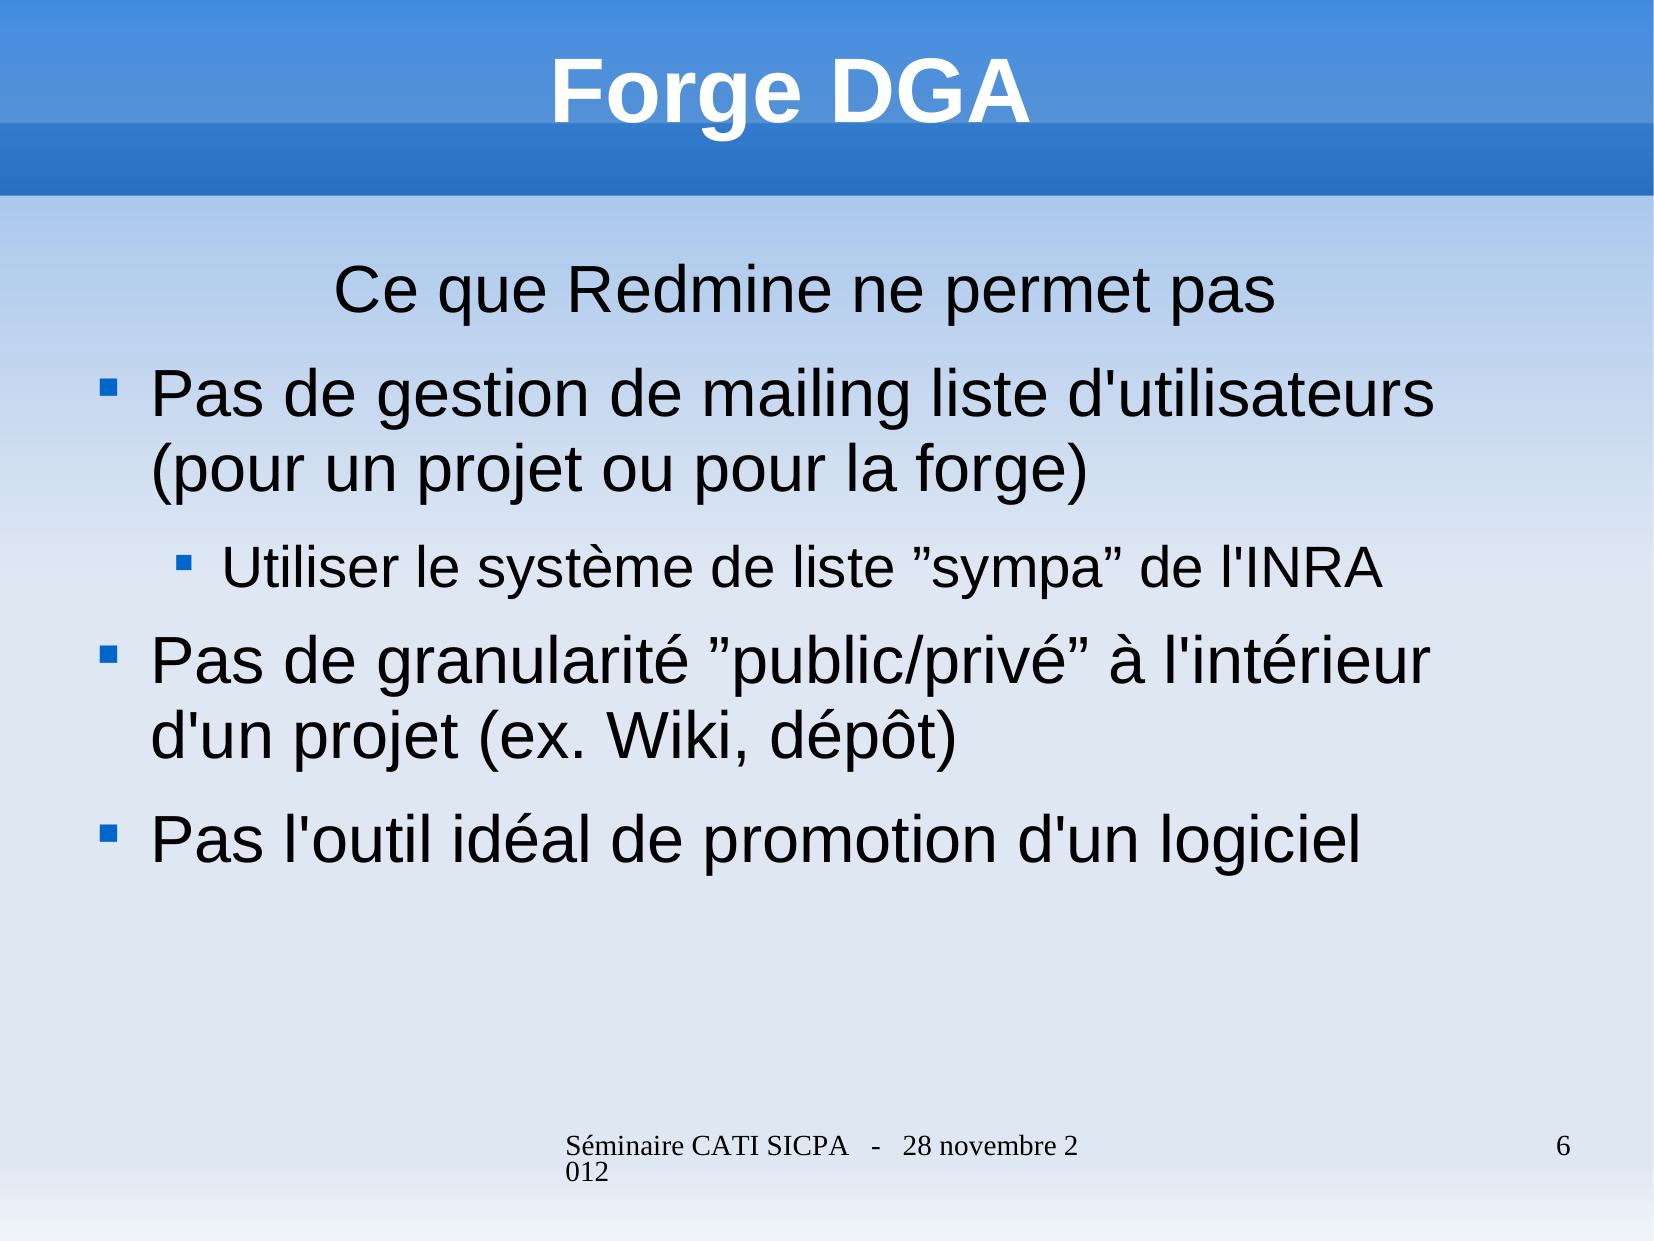

# Forge DGA
Ce que Redmine ne permet pas
Pas de gestion de mailing liste d'utilisateurs (pour un projet ou pour la forge)
Utiliser le système de liste ”sympa” de l'INRA
Pas de granularité ”public/privé” à l'intérieur d'un projet (ex. Wiki, dépôt)
Pas l'outil idéal de promotion d'un logiciel
Séminaire CATI SICPA - 28 novembre 2012
6